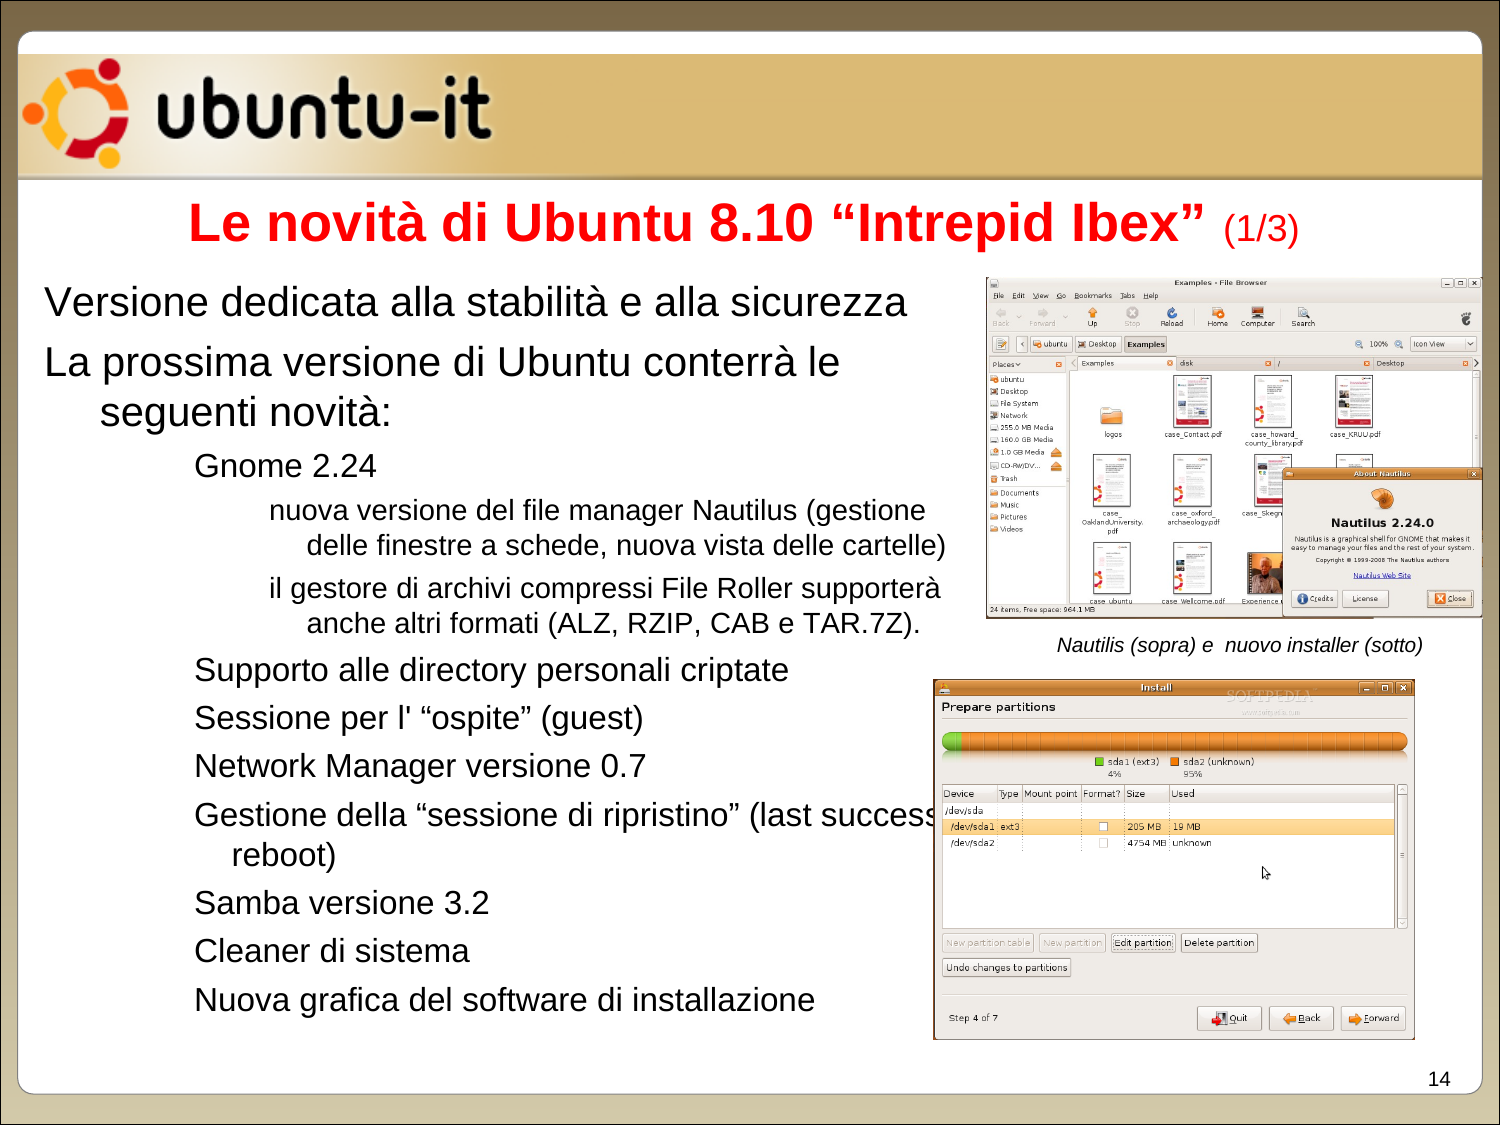

# Le novità di Ubuntu 8.10 “Intrepid Ibex” (1/3)
Versione dedicata alla stabilità e alla sicurezza
La prossima versione di Ubuntu conterrà le seguenti novità:
Gnome 2.24
nuova versione del file manager Nautilus (gestione
delle finestre a schede, nuova vista delle cartelle)
il gestore di archivi compressi File Roller supporterà anche altri formati (ALZ, RZIP, CAB e TAR.7Z).
Supporto alle directory personali criptate
Sessione per l' “ospite” (guest)
Network Manager versione 0.7
Gestione della “sessione di ripristino” (last successful reboot)
Samba versione 3.2
Cleaner di sistema
Nuova grafica del software di installazione
Nautilis (sopra) e nuovo installer (sotto)
14